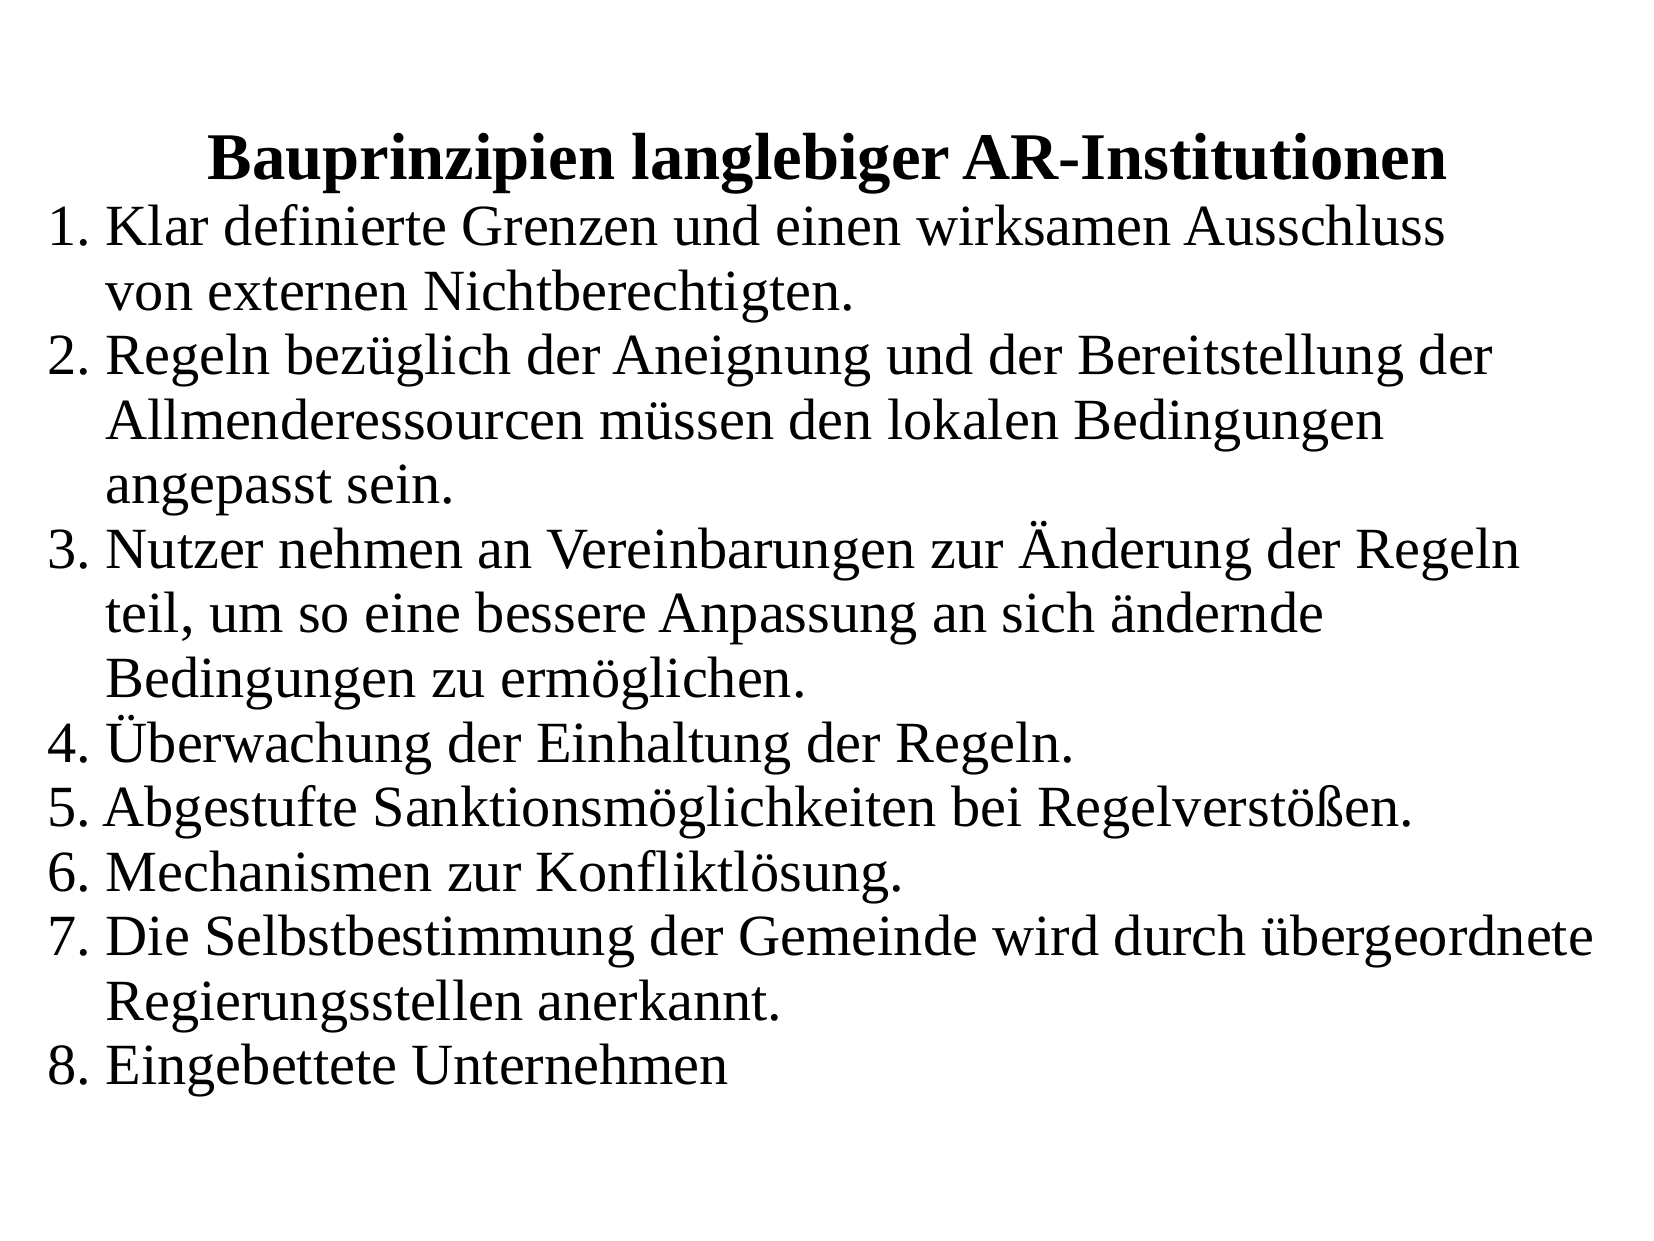

Bauprinzipien langlebiger AR-Institutionen
1. Klar definierte Grenzen und einen wirksamen Ausschluss
 von externen Nichtberechtigten.
2. Regeln bezüglich der Aneignung und der Bereitstellung der
 Allmenderessourcen müssen den lokalen Bedingungen
 angepasst sein.
3. Nutzer nehmen an Vereinbarungen zur Änderung der Regeln
 teil, um so eine bessere Anpassung an sich ändernde
 Bedingungen zu ermöglichen.
4. Überwachung der Einhaltung der Regeln.
5. Abgestufte Sanktionsmöglichkeiten bei Regelverstößen.
6. Mechanismen zur Konfliktlösung.
7. Die Selbstbestimmung der Gemeinde wird durch übergeordnete
 Regierungsstellen anerkannt.
8. Eingebettete Unternehmen